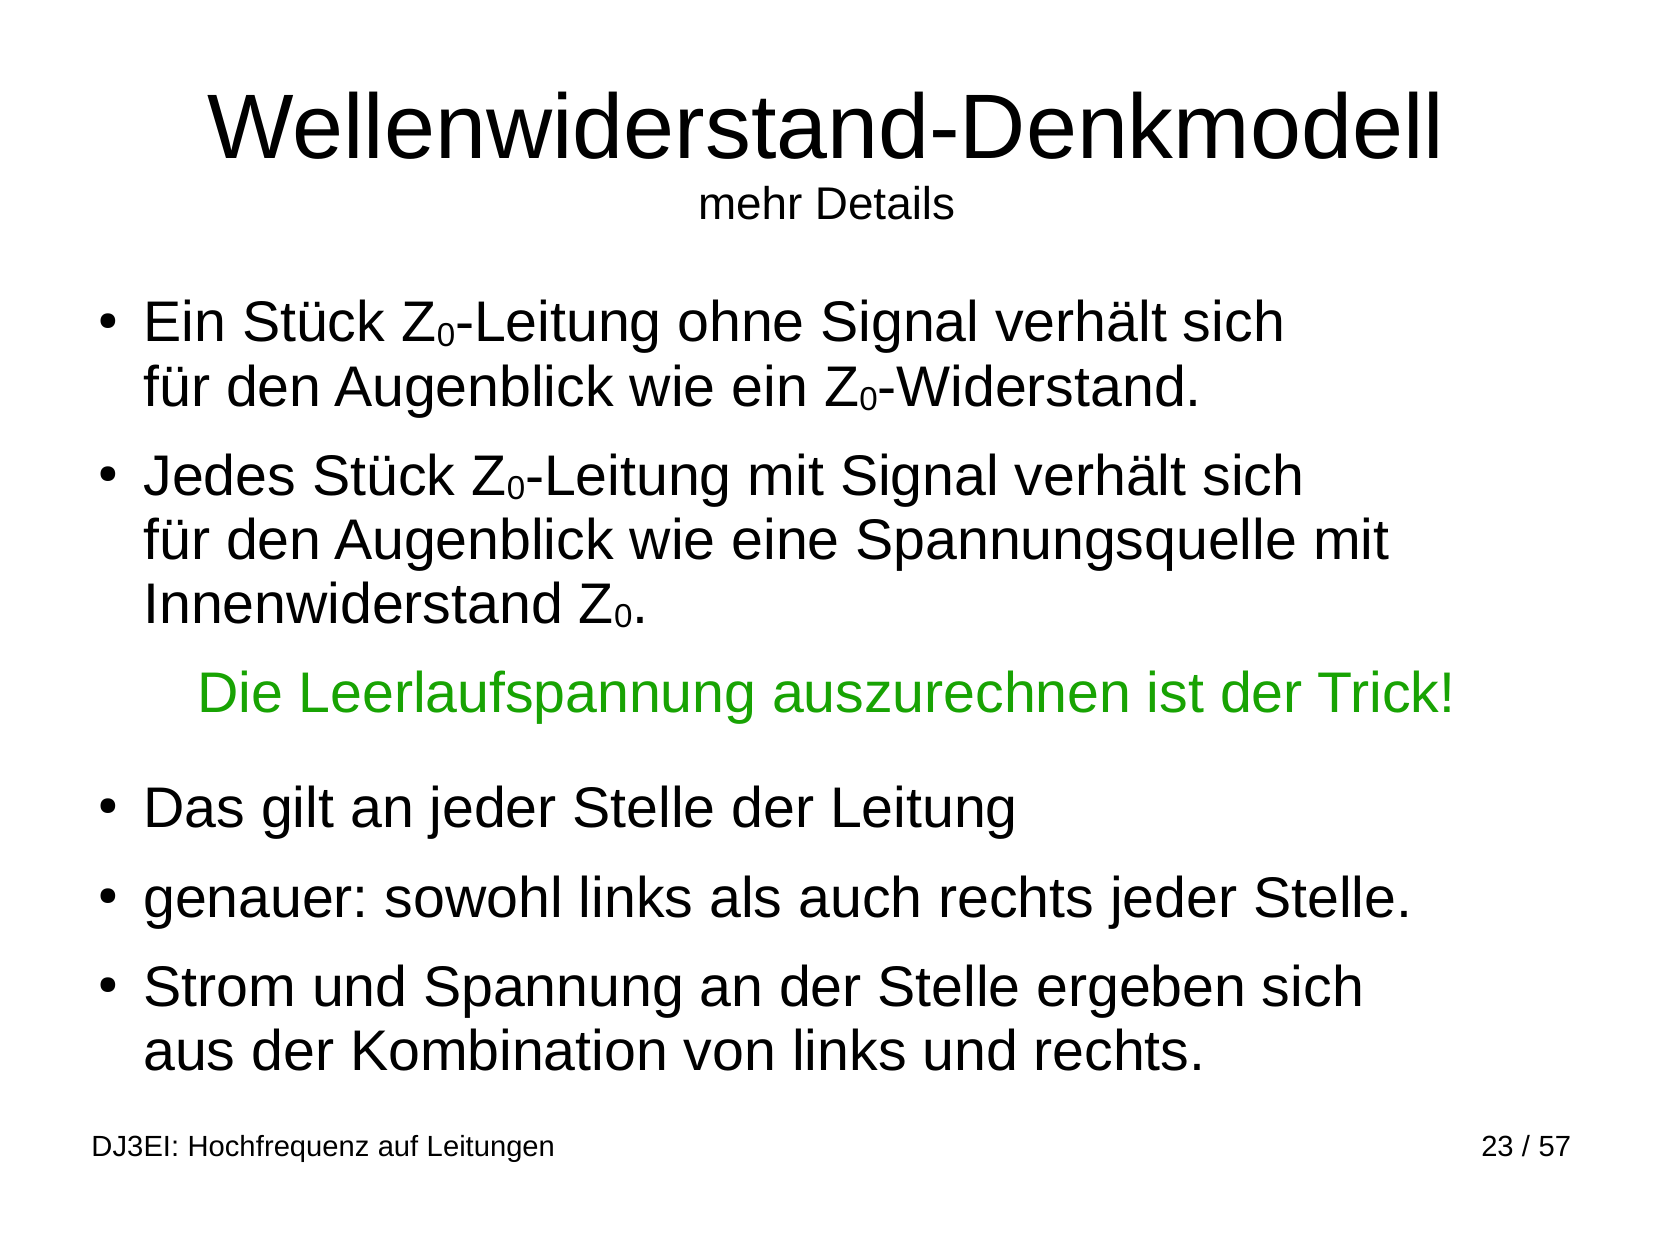

# Wellenwiderstand-Denkmodell mehr Details
Ein Stück Z0-Leitung ohne Signal verhält sich
für den Augenblick wie ein Z0-Widerstand.
Jedes Stück Z0-Leitung mit Signal verhält sich
für den Augenblick wie eine Spannungsquelle mit Innenwiderstand Z0.
Die Leerlaufspannung auszurechnen ist der Trick!
Das gilt an jeder Stelle der Leitung
genauer: sowohl links als auch rechts jeder Stelle.
Strom und Spannung an der Stelle ergeben sich
aus der Kombination von links und rechts.